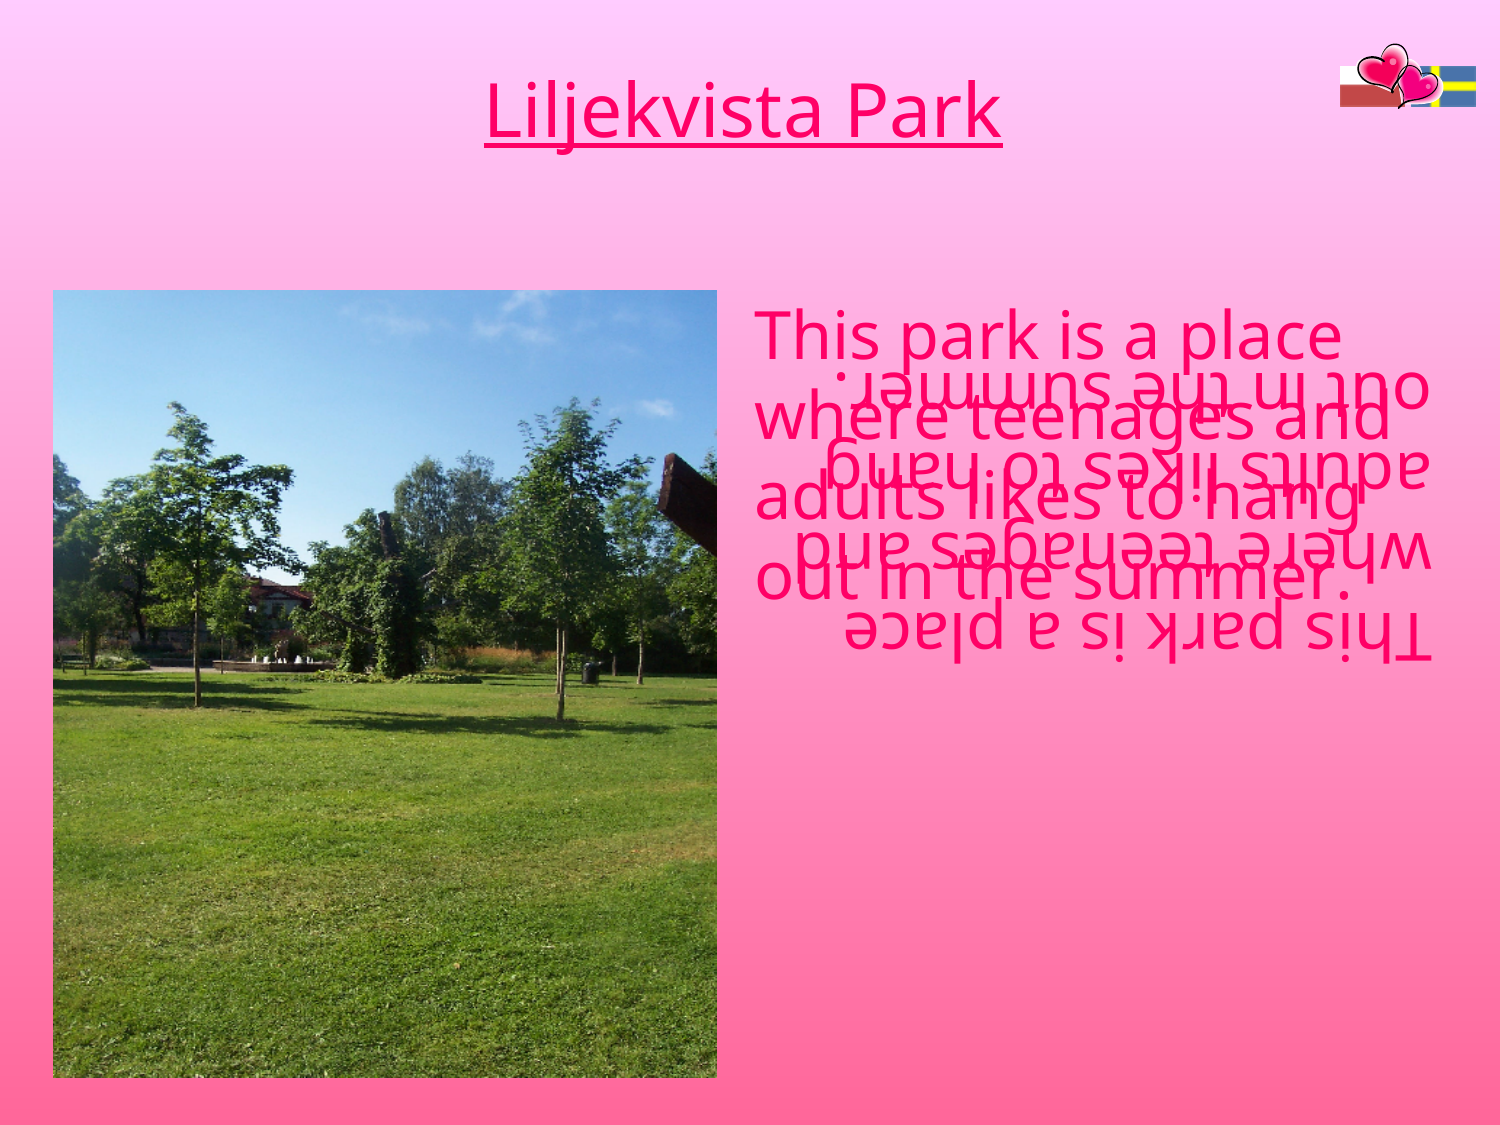

Liljekvista Park
This park is a place where teenages and adults likes to hang out in the summer.
This park is a place where teenages and adults likes to hang out in the summer.